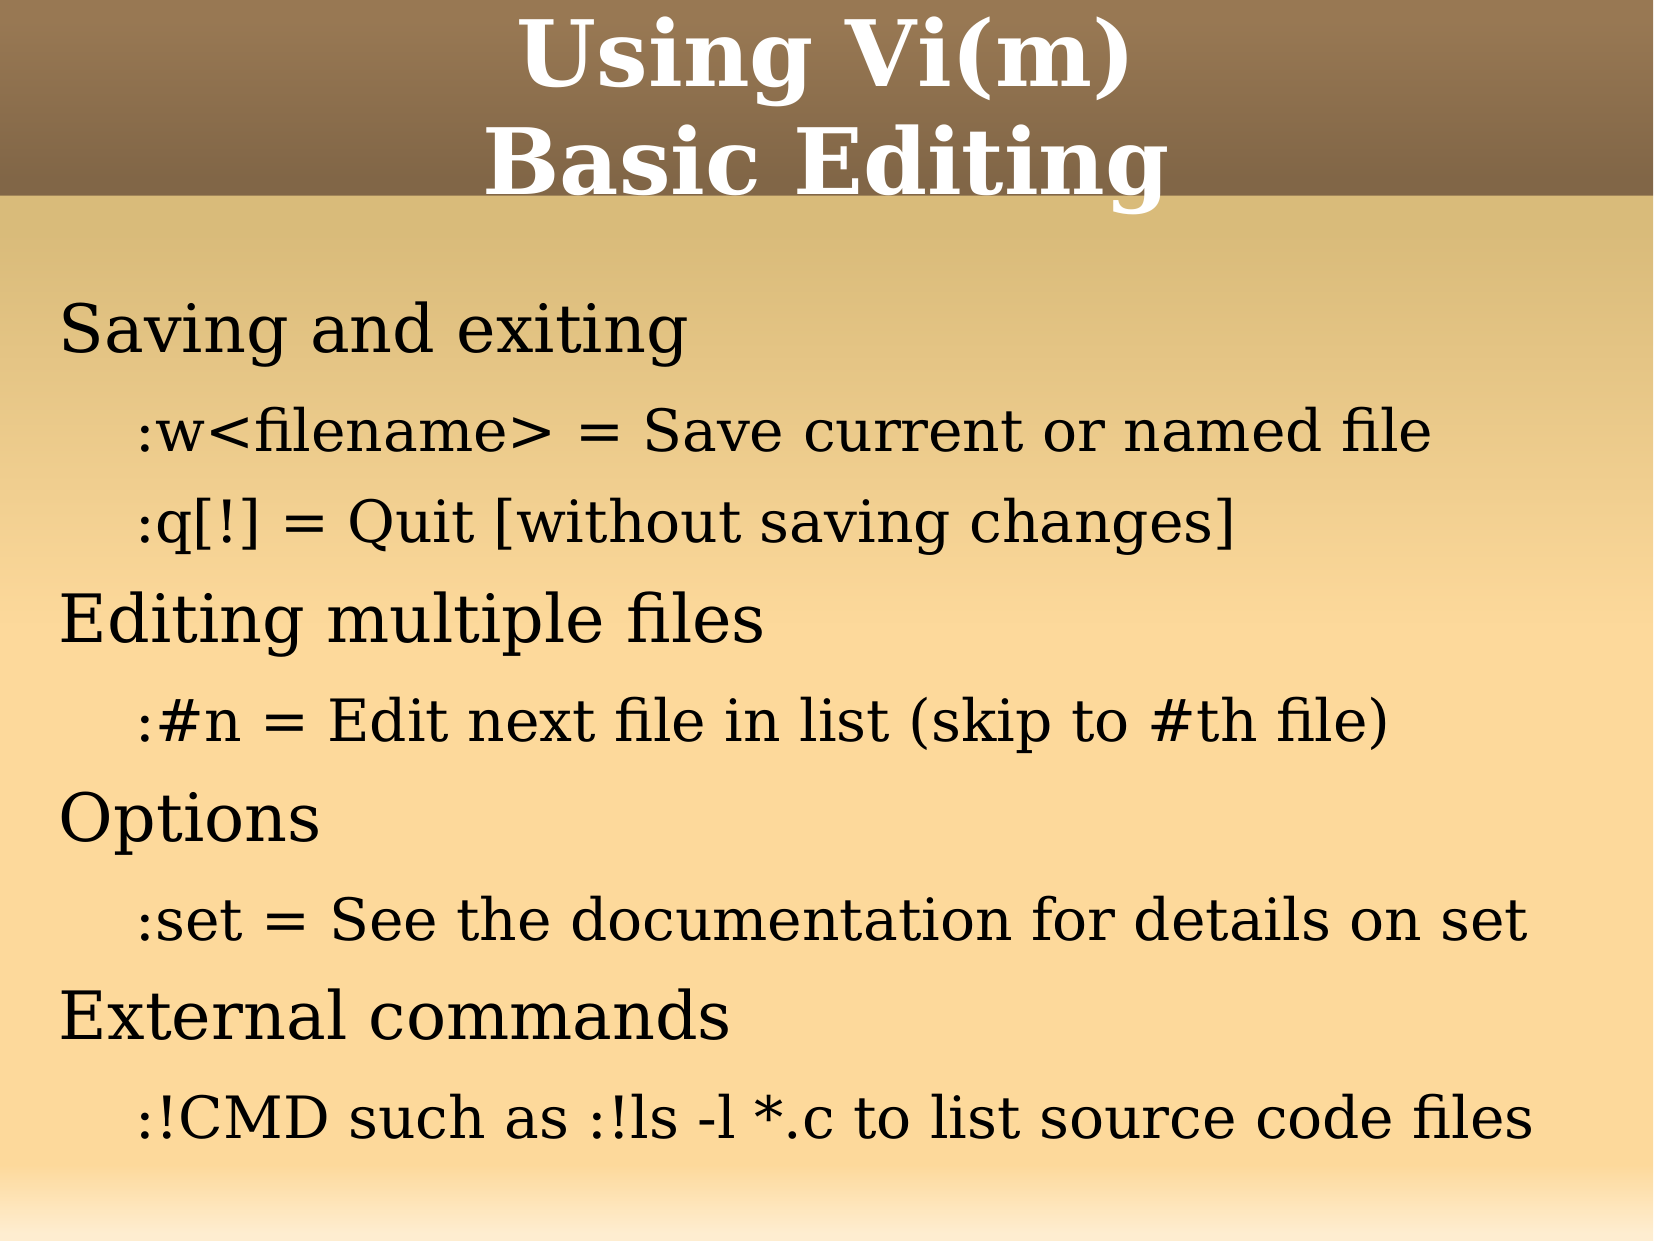

# Using Vi(m) Basic Editing
Saving and exiting
:w<filename> = Save current or named file
:q[!] = Quit [without saving changes]
Editing multiple files
:#n = Edit next file in list (skip to #th file)
Options
:set = See the documentation for details on set
External commands
:!CMD such as :!ls -l *.c to list source code files